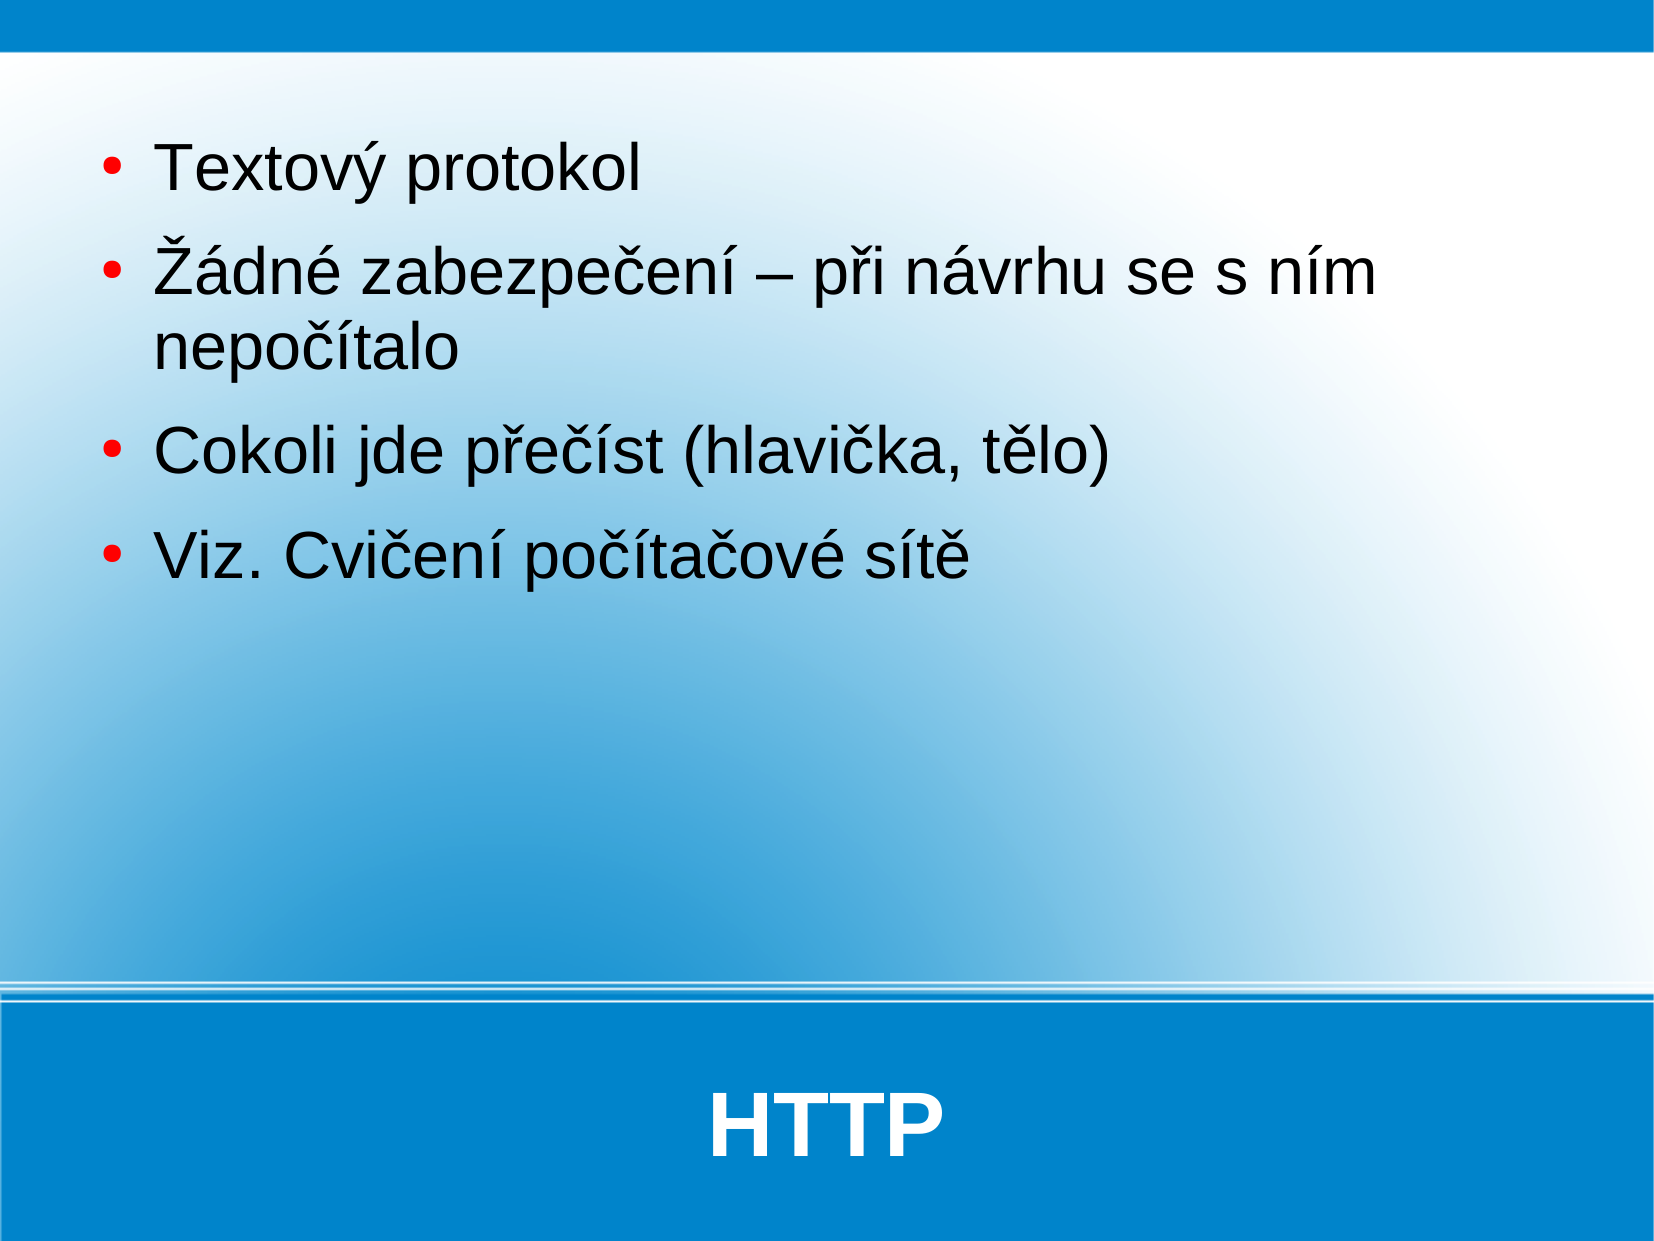

Textový protokol
Žádné zabezpečení – při návrhu se s ním nepočítalo
Cokoli jde přečíst (hlavička, tělo)
Viz. Cvičení počítačové sítě
# HTTP